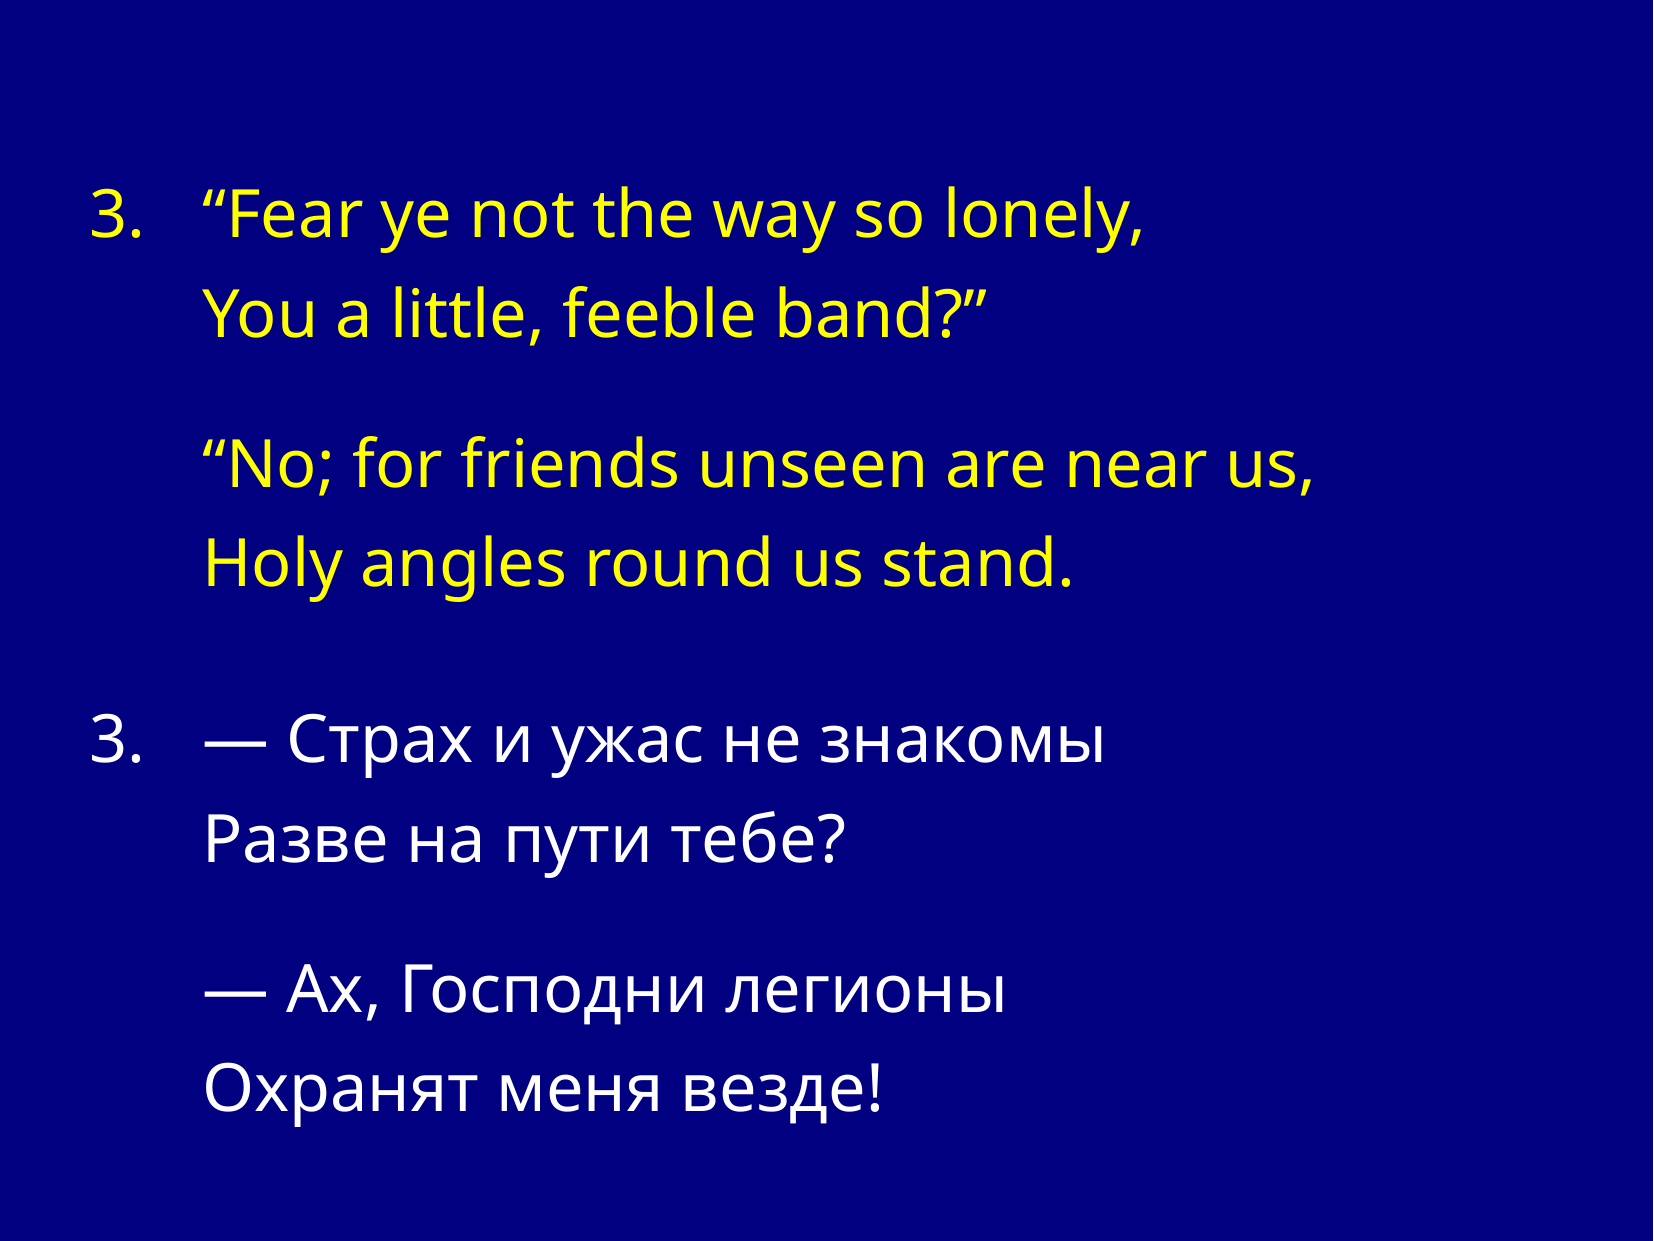

3.	“Fear ye not the way so lonely,
	You a little, feeble band?”
	“No; for friends unseen are near us,
	Holy angles round us stand.
3.	— Страх и ужас не знакомы
	Разве на пути тебе?
	— Ах, Господни легионы
	Охранят меня везде!